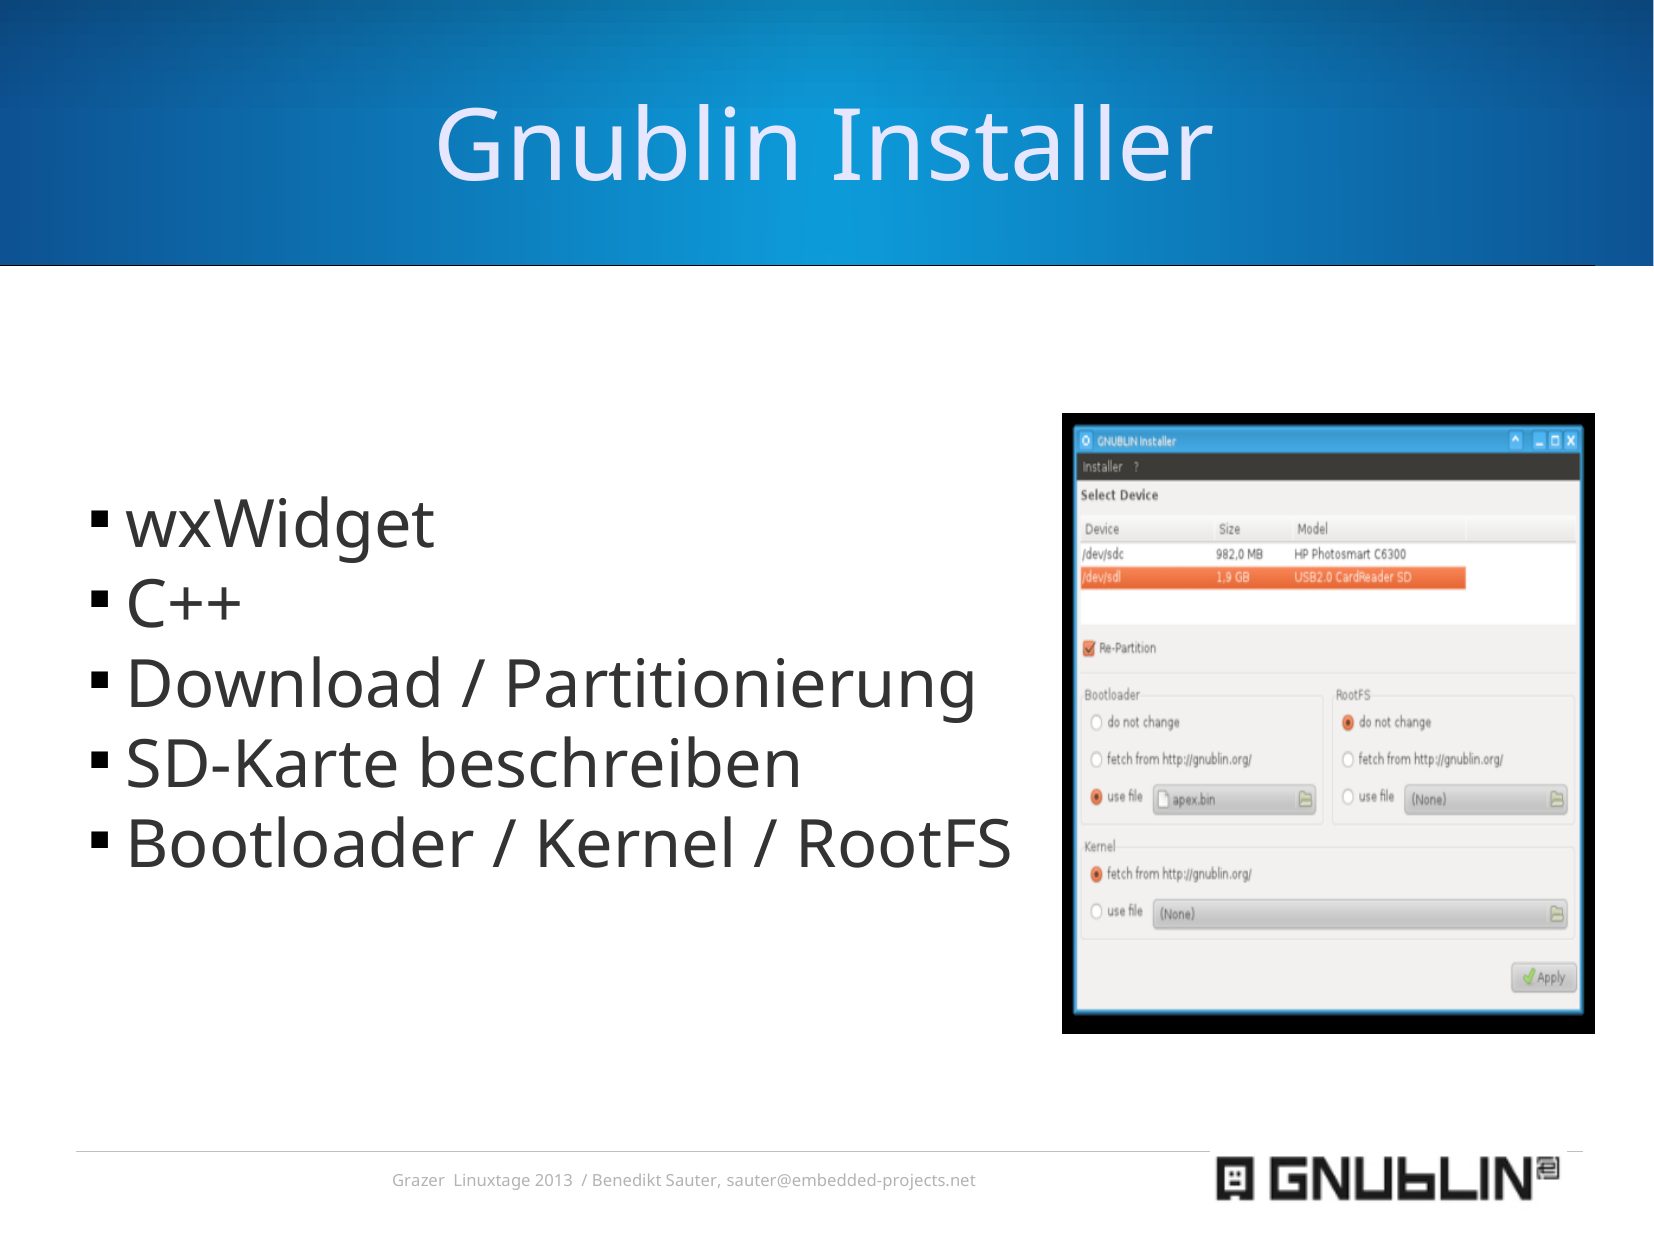

# Gnublin Installer
 wxWidget
 C++
 Download / Partitionierung
 SD-Karte beschreiben
 Bootloader / Kernel / RootFS